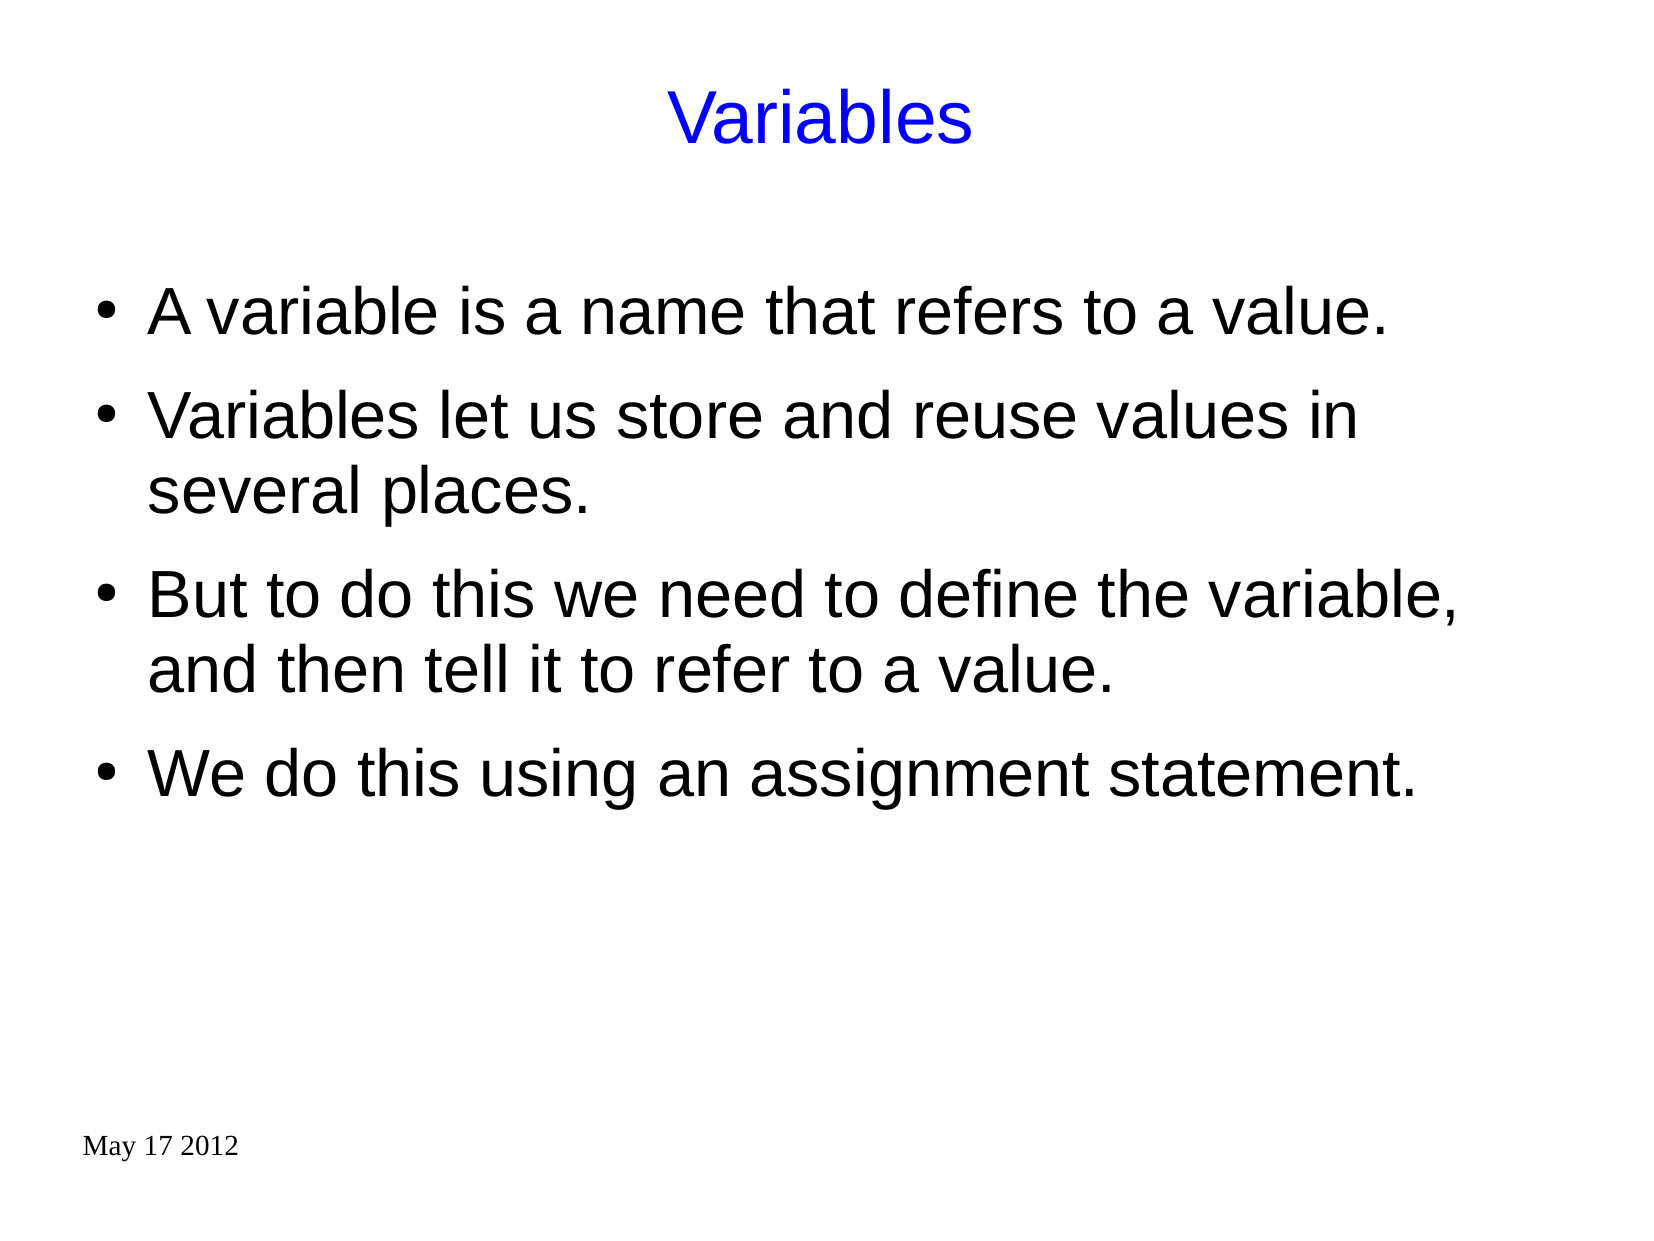

# Variables
A variable is a name that refers to a value.
Variables let us store and reuse values in several places.
But to do this we need to define the variable, and then tell it to refer to a value.
We do this using an assignment statement.
May 17 2012